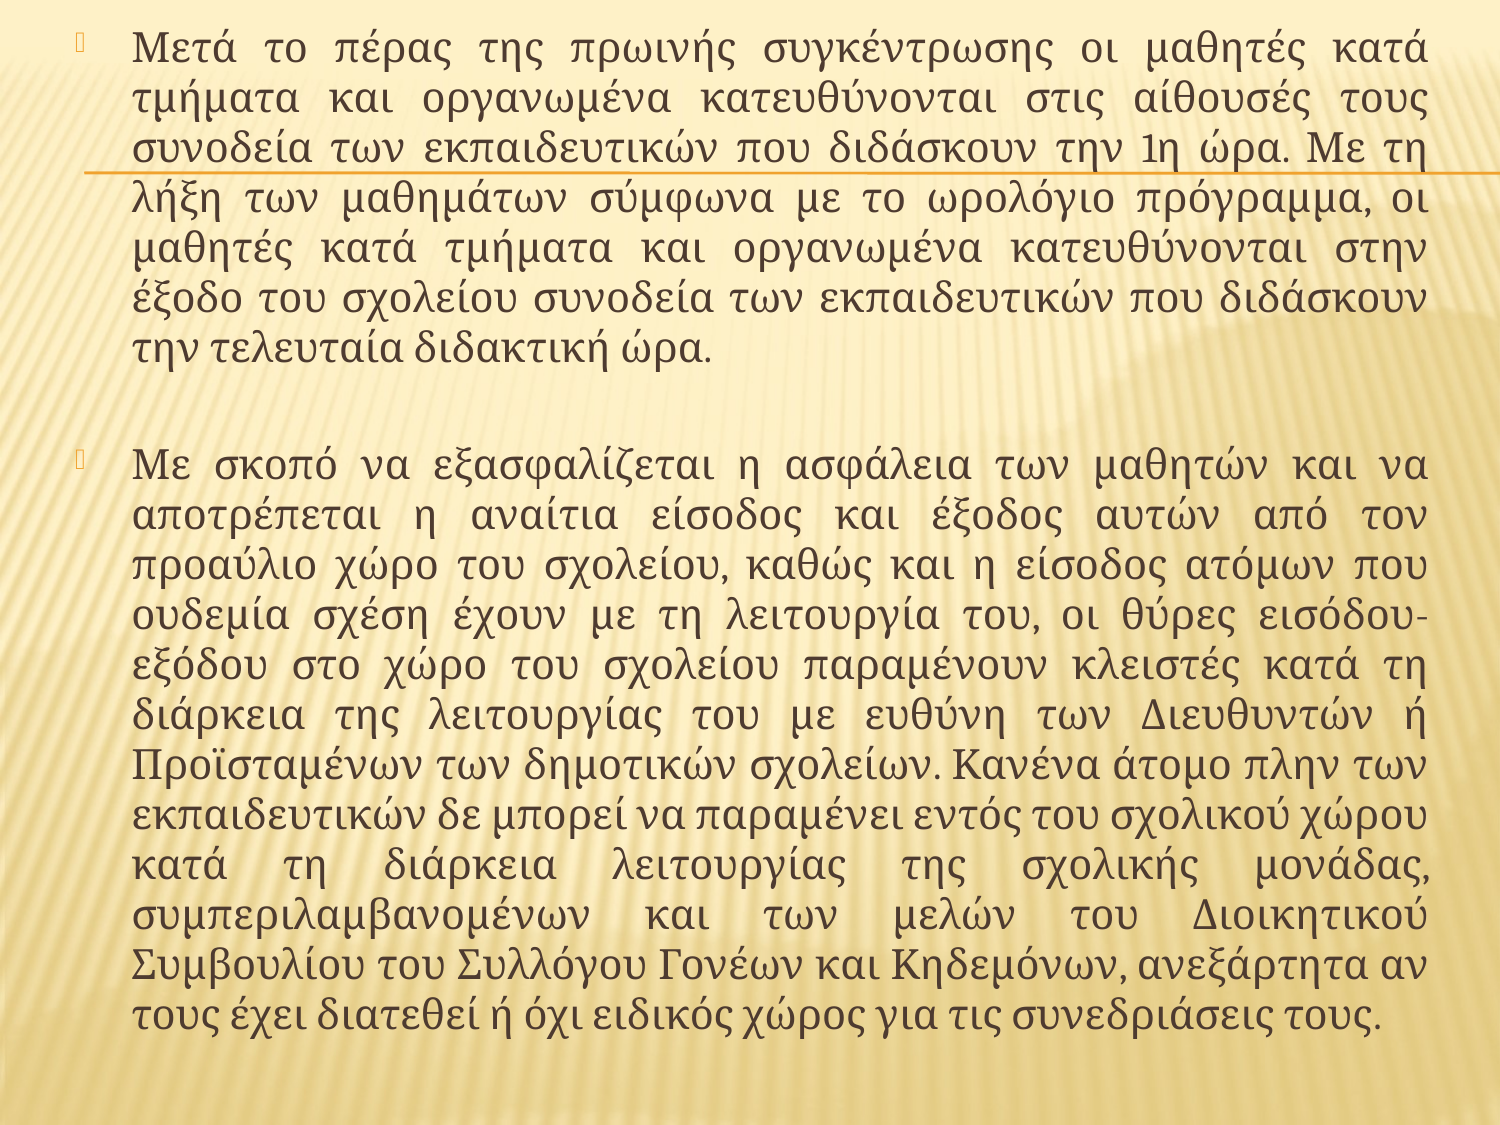

# Μετά το πέρας της πρωινής συγκέντρωσης οι μαθητές κατά τμήματα και οργανωμένα κατευθύνονται στις αίθουσές τους συνοδεία των εκπαιδευτικών που διδάσκουν την 1η ώρα. Με τη λήξη των μαθημάτων σύμφωνα με το ωρολόγιο πρόγραμμα, οι μαθητές κατά τμήματα και οργανωμένα κατευθύνονται στην έξοδο του σχολείου συνοδεία των εκπαιδευτικών που διδάσκουν την τελευταία διδακτική ώρα.
Με σκοπό να εξασφαλίζεται η ασφάλεια των μαθητών και να αποτρέπεται η αναίτια είσοδος και έξοδος αυτών από τον προαύλιο χώρο του σχολείου, καθώς και η είσοδος ατόμων που ουδεμία σχέση έχουν με τη λειτουργία του, οι θύρες εισόδου-εξόδου στο χώρο του σχολείου παραμένουν κλειστές κατά τη διάρκεια της λειτουργίας του με ευθύνη των Διευθυντών ή Προϊσταμένων των δημοτικών σχολείων. Κανένα άτομο πλην των εκπαιδευτικών δε μπορεί να παραμένει εντός του σχολικού χώρου κατά τη διάρκεια λειτουργίας της σχολικής μονάδας, συμπεριλαμβανομένων και των μελών του Διοικητικού Συμβουλίου του Συλλόγου Γονέων και Κηδεμόνων, ανεξάρτητα αν τους έχει διατεθεί ή όχι ειδικός χώρος για τις συνεδριάσεις τους.